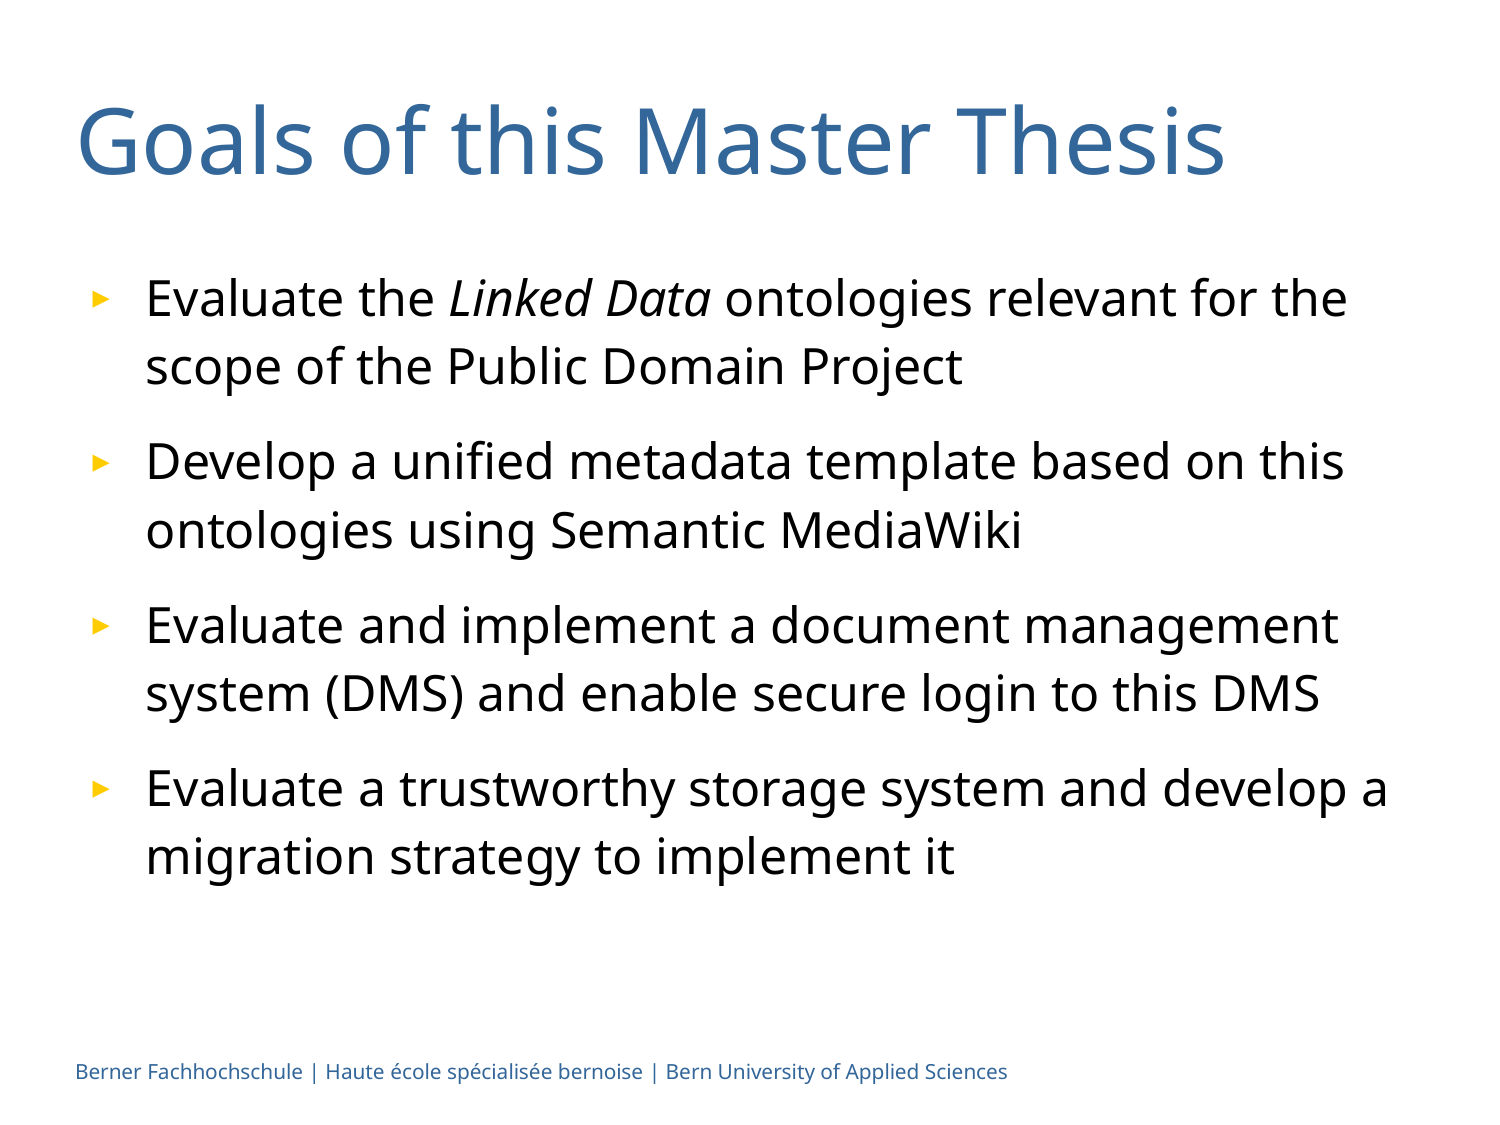

# Goals of this Master Thesis
Evaluate the Linked Data ontologies relevant for the scope of the Public Domain Project
Develop a unified metadata template based on this ontologies using Semantic MediaWiki
Evaluate and implement a document management system (DMS) and enable secure login to this DMS
Evaluate a trustworthy storage system and develop a migration strategy to implement it